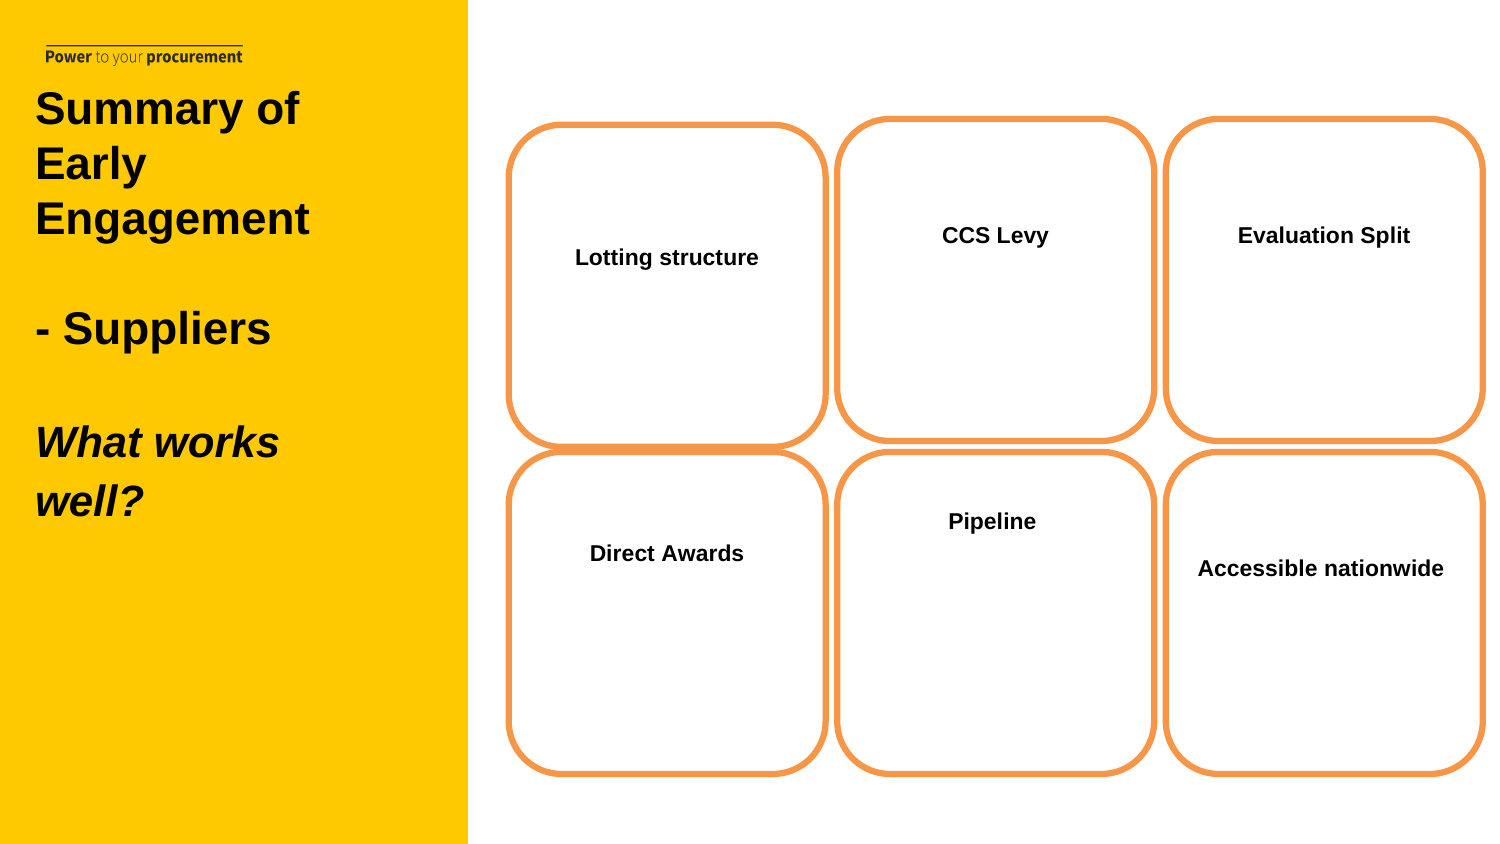

# Summary of Early Engagement
- Suppliers
What works well?
CCS Levy
Evaluation Split
Lotting structure
Direct Awards
Pipeline
Accessible nationwide